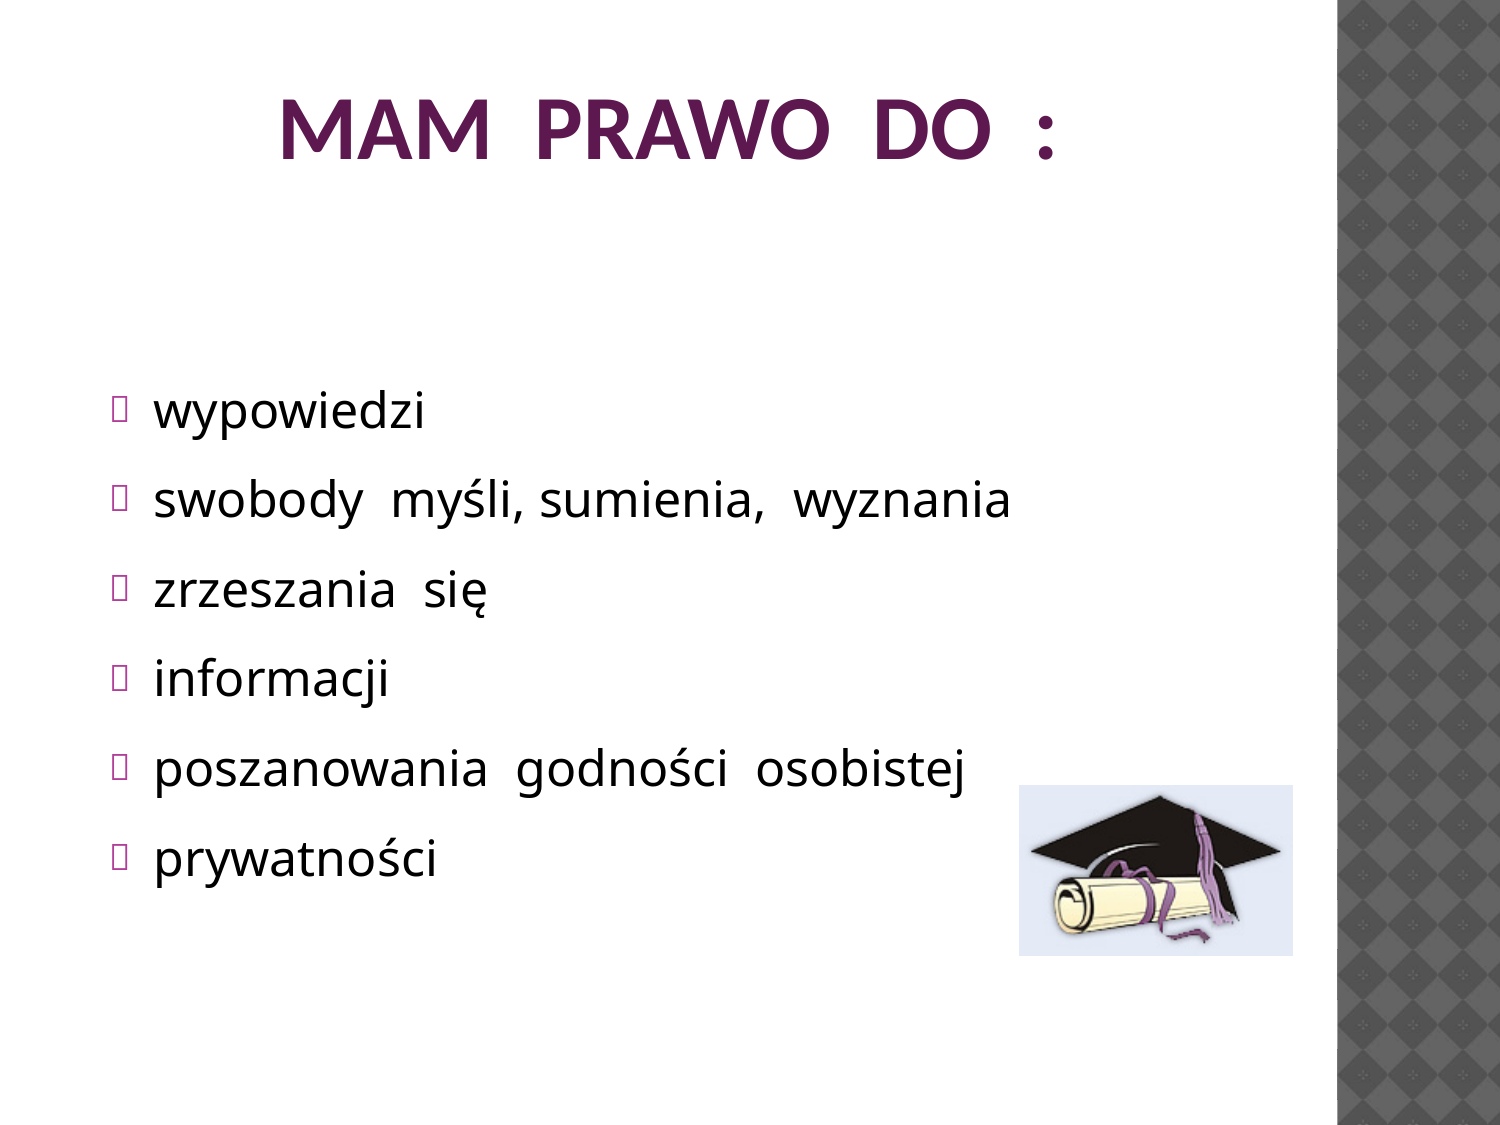

# MAM PRAWO DO :
wypowiedzi
swobody myśli, sumienia, wyznania
zrzeszania się
informacji
poszanowania godności osobistej
prywatności